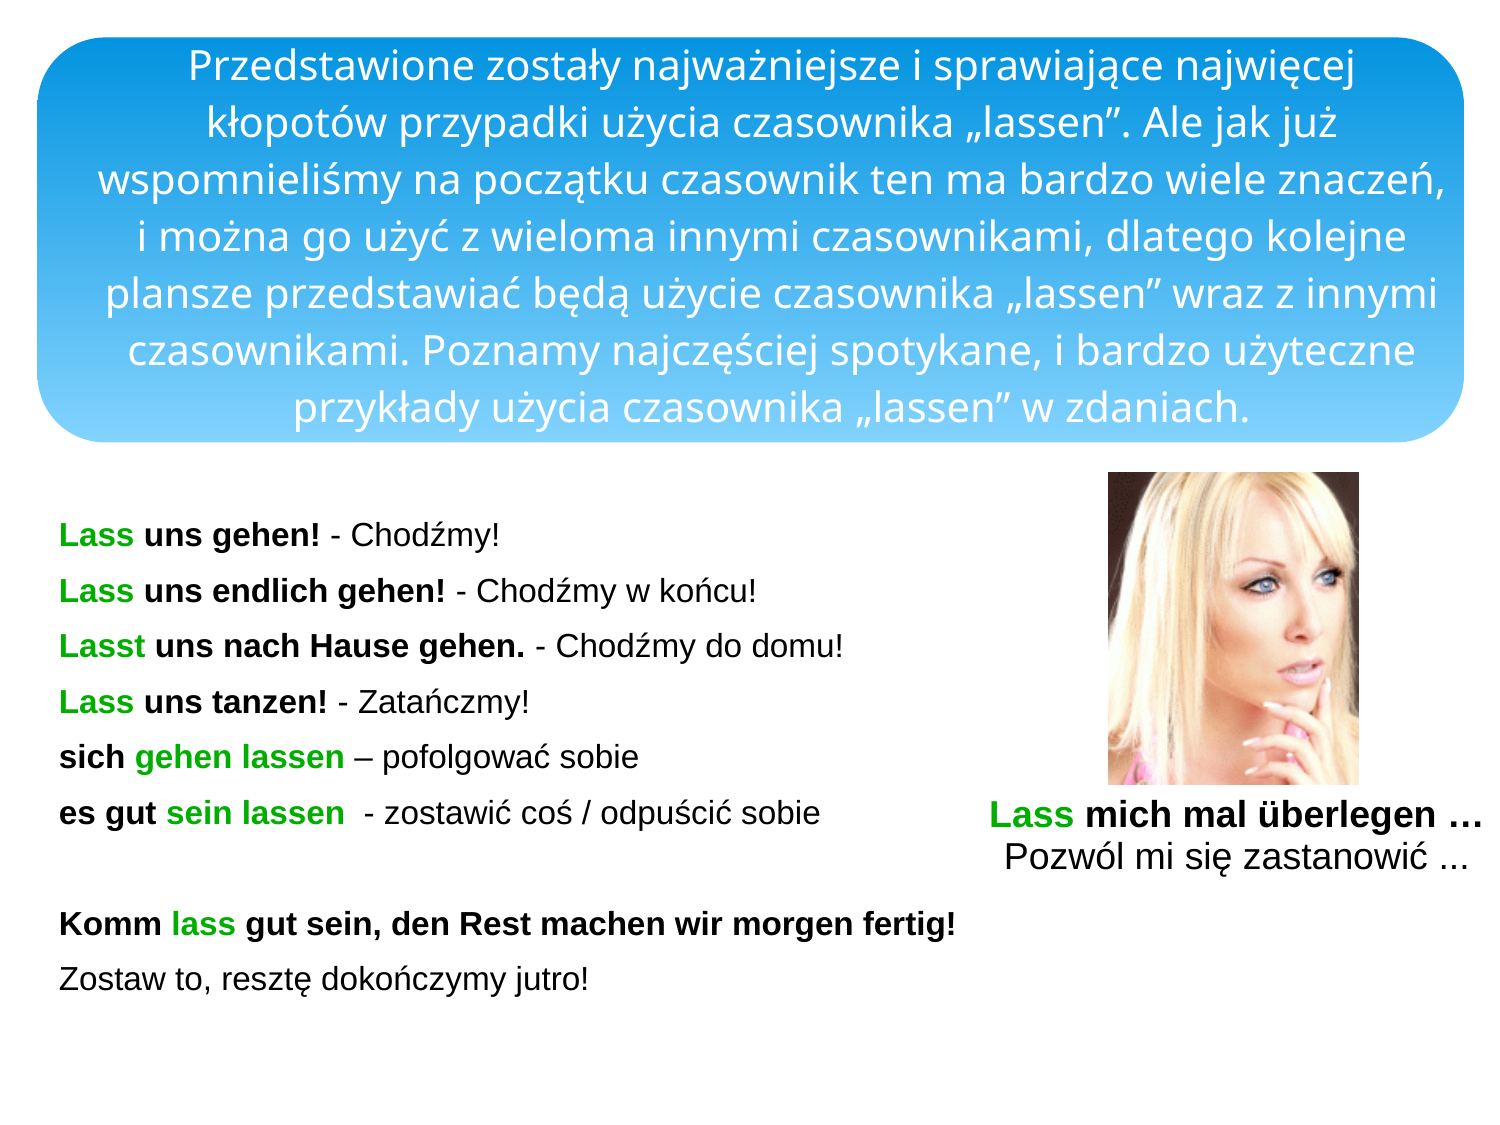

# Przedstawione zostały najważniejsze i sprawiające najwięcej kłopotów przypadki użycia czasownika „lassen”. Ale jak już wspomnieliśmy na początku czasownik ten ma bardzo wiele znaczeń, i można go użyć z wieloma innymi czasownikami, dlatego kolejne plansze przedstawiać będą użycie czasownika „lassen” wraz z innymi czasownikami. Poznamy najczęściej spotykane, i bardzo użyteczne przykłady użycia czasownika „lassen” w zdaniach.
Lass uns gehen! - Chodźmy!
Lass uns endlich gehen! - Chodźmy w końcu!
Lasst uns nach Hause gehen. - Chodźmy do domu!
Lass uns tanzen! - Zatańczmy!
sich gehen lassen – pofolgować sobie
es gut sein lassen - zostawić coś / odpuścić sobie
Komm lass gut sein, den Rest machen wir morgen fertig!
Zostaw to, resztę dokończymy jutro!
Lass mich mal überlegen …
Pozwól mi się zastanowić ...